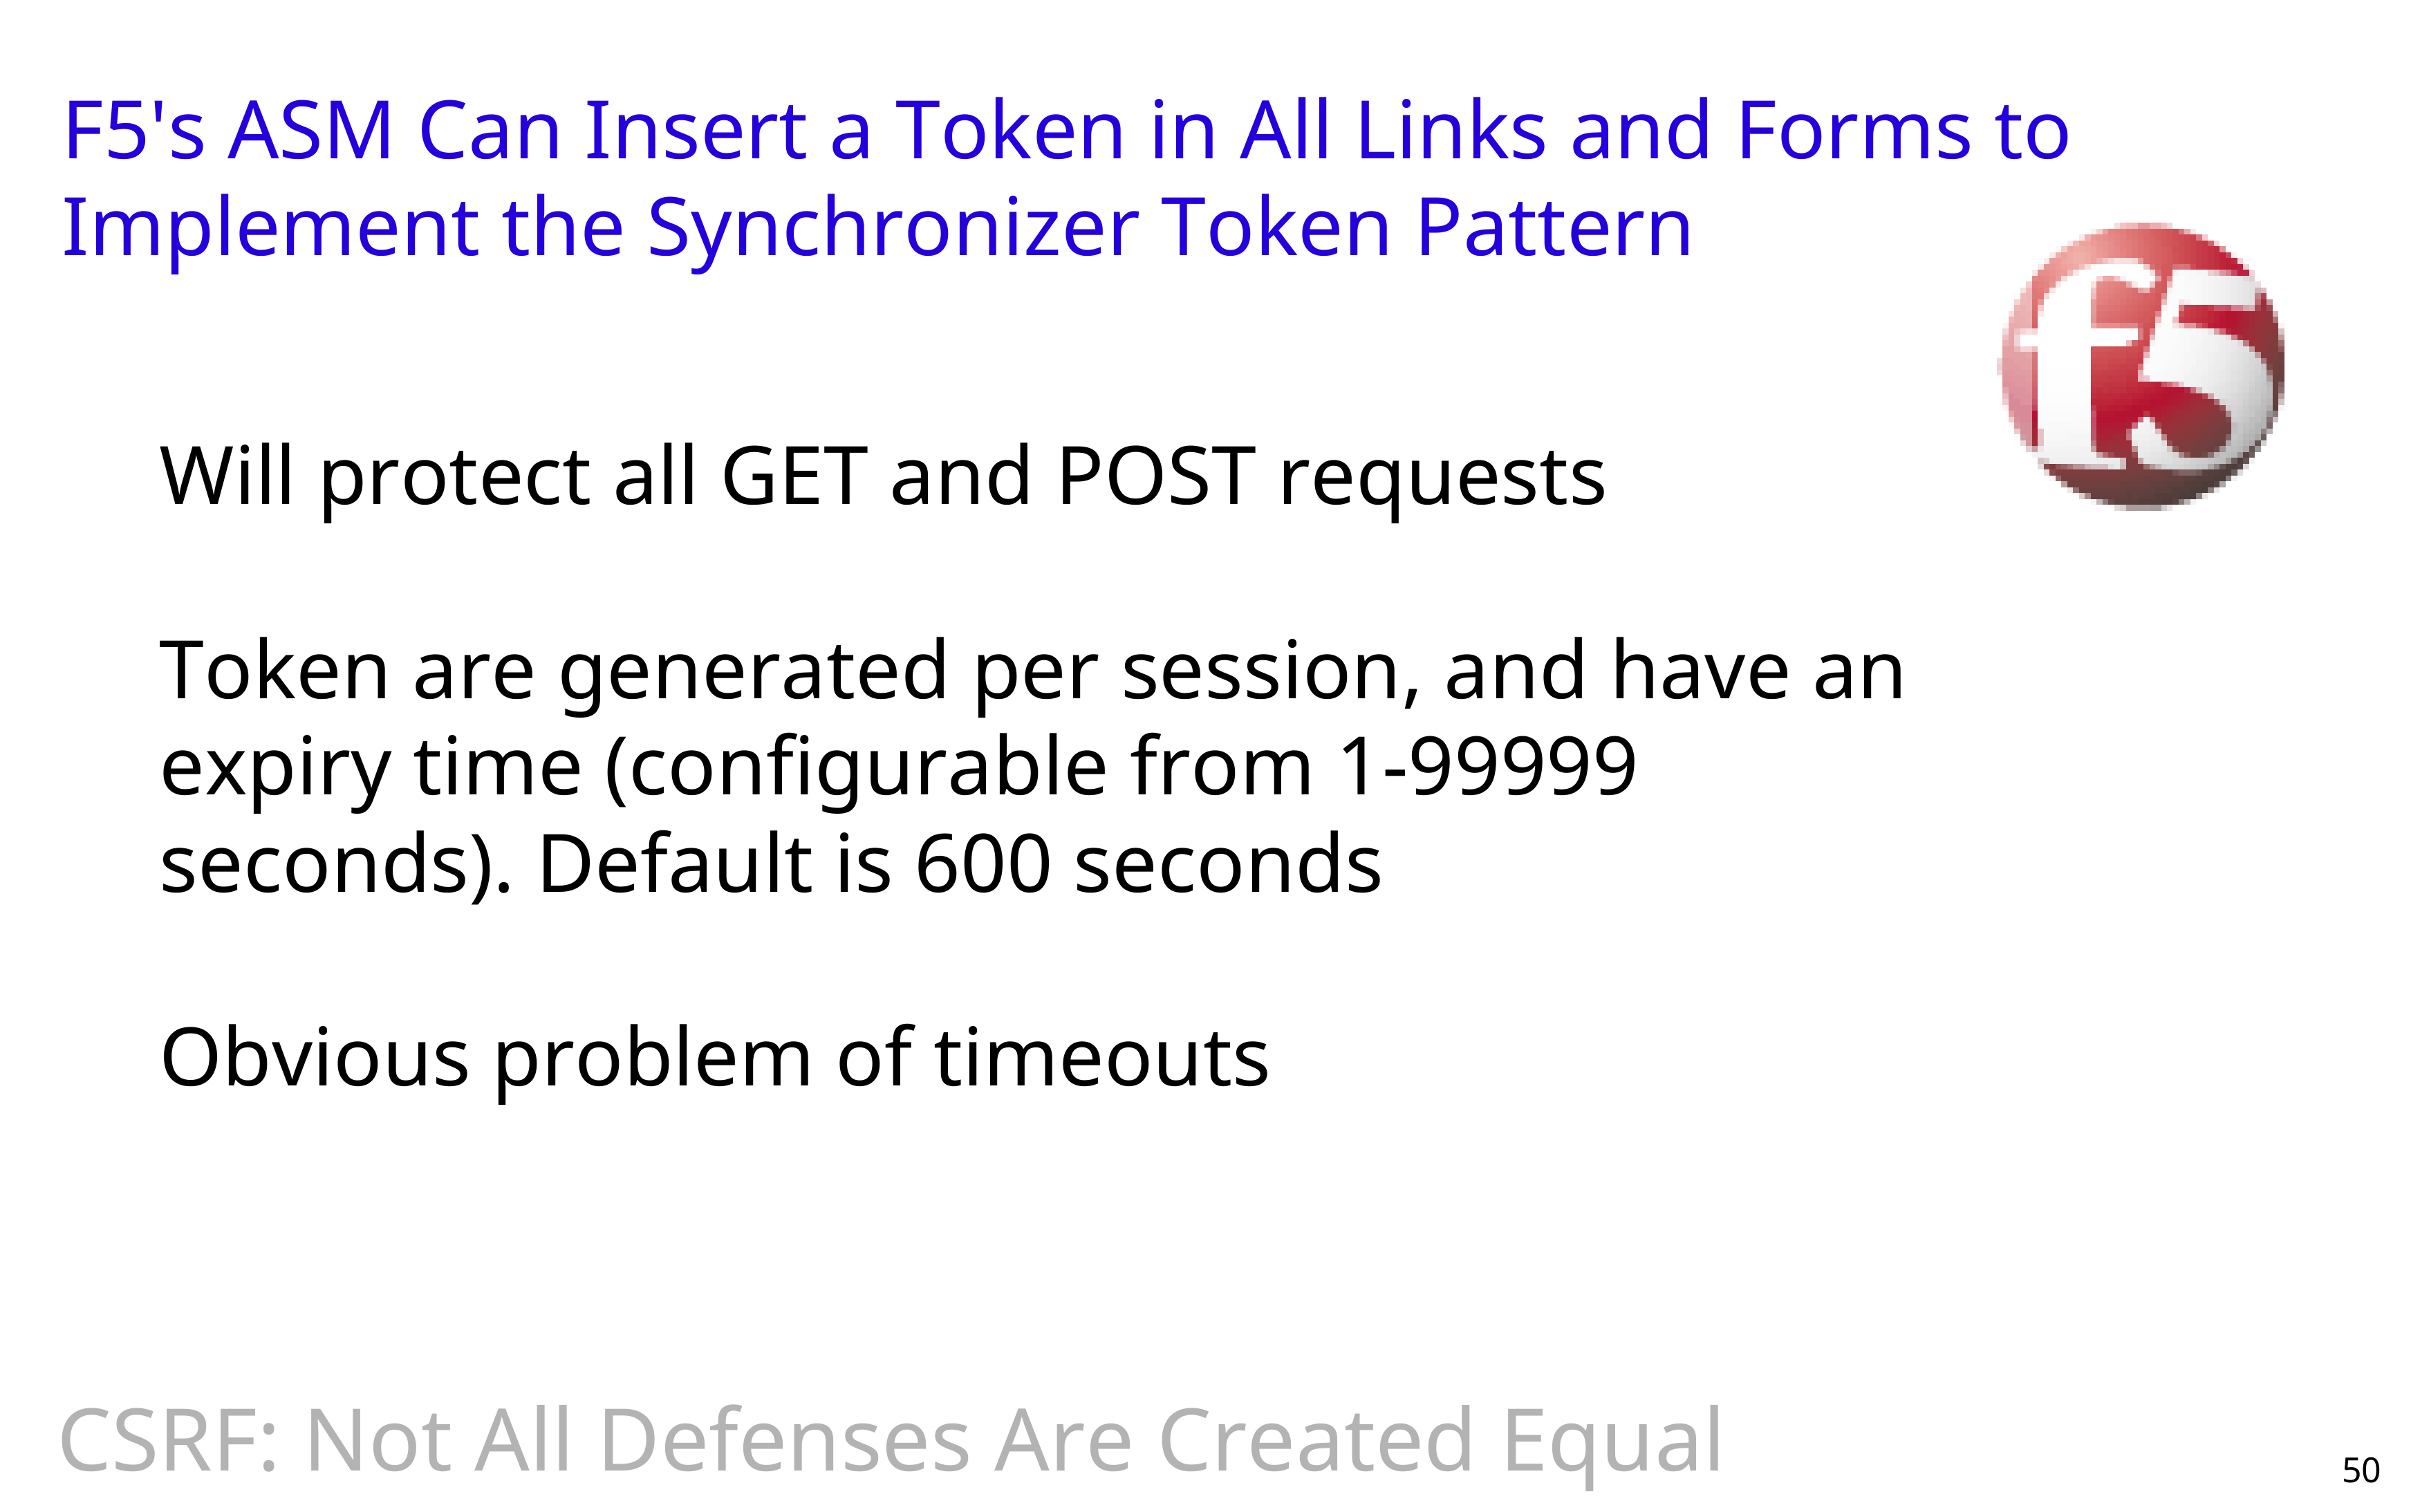

F5's ASM Can Insert a Token in All Links and Forms to Implement the Synchronizer Token Pattern
Will protect all GET and POST requests
Token are generated per session, and have an expiry time (configurable from 1-99999 seconds). Default is 600 seconds
Obvious problem of timeouts